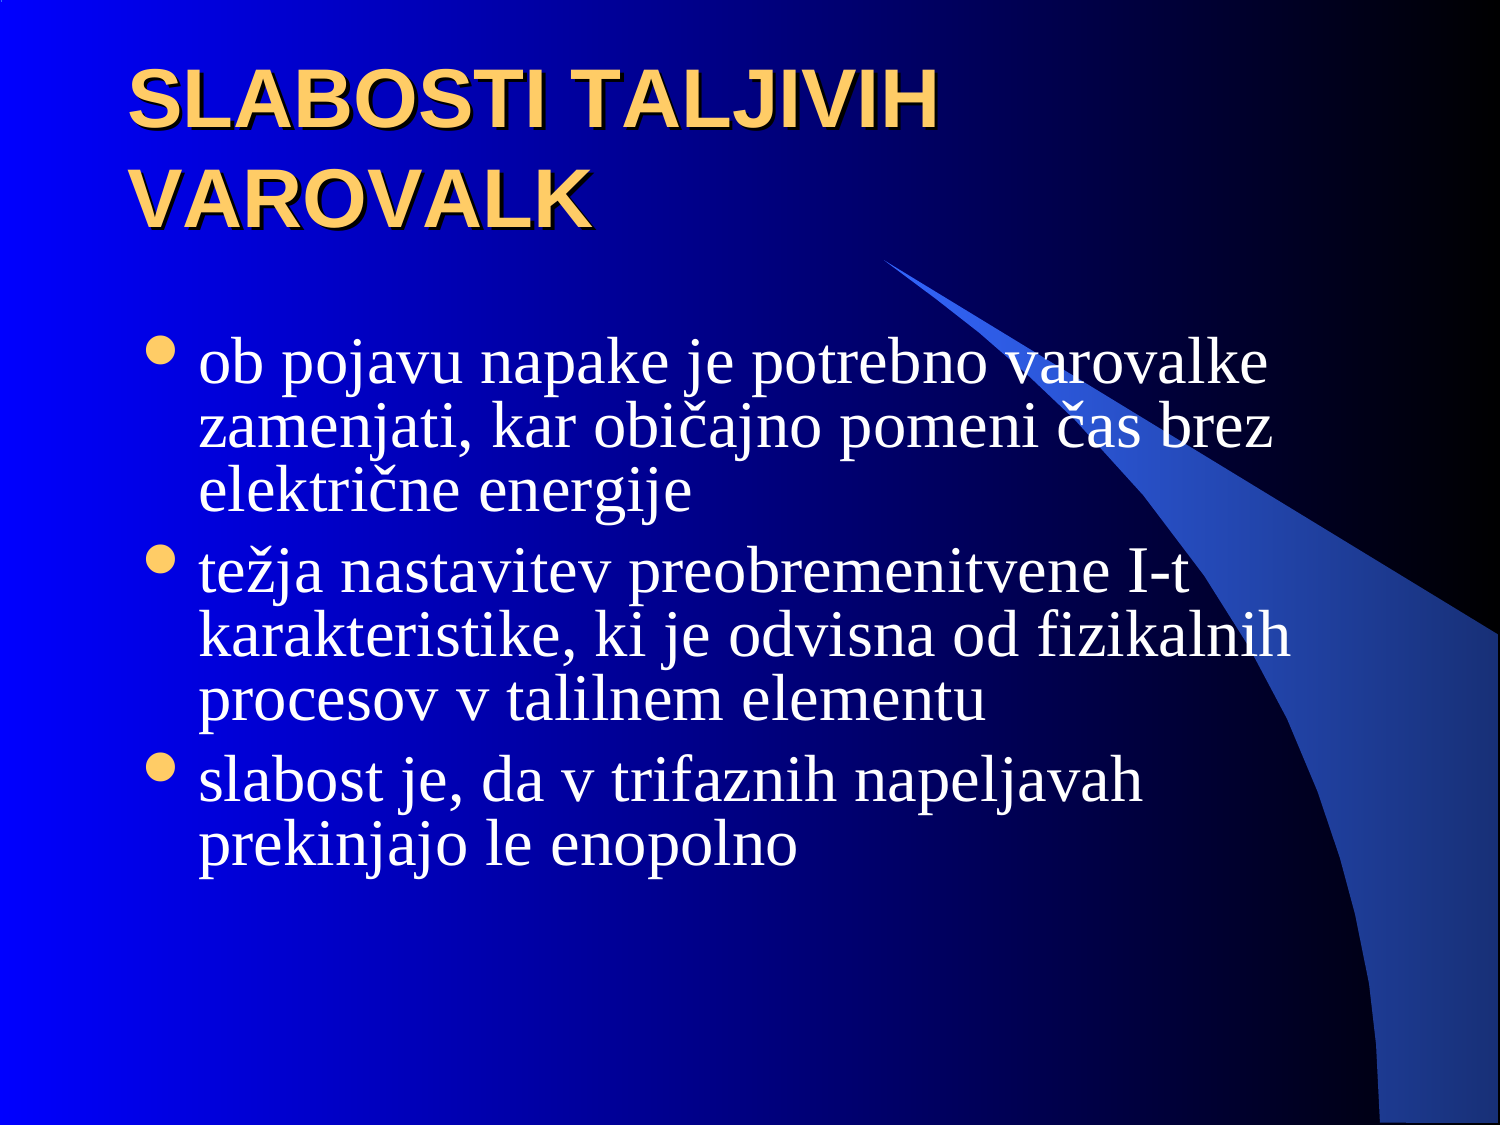

# SLABOSTI TALJIVIH VAROVALK
ob pojavu napake je potrebno varovalke zamenjati, kar običajno pomeni čas brez električne energije
težja nastavitev preobremenitvene I-t karakteristike, ki je odvisna od fizikalnih procesov v talilnem elementu
slabost je, da v trifaznih napeljavah prekinjajo le enopolno